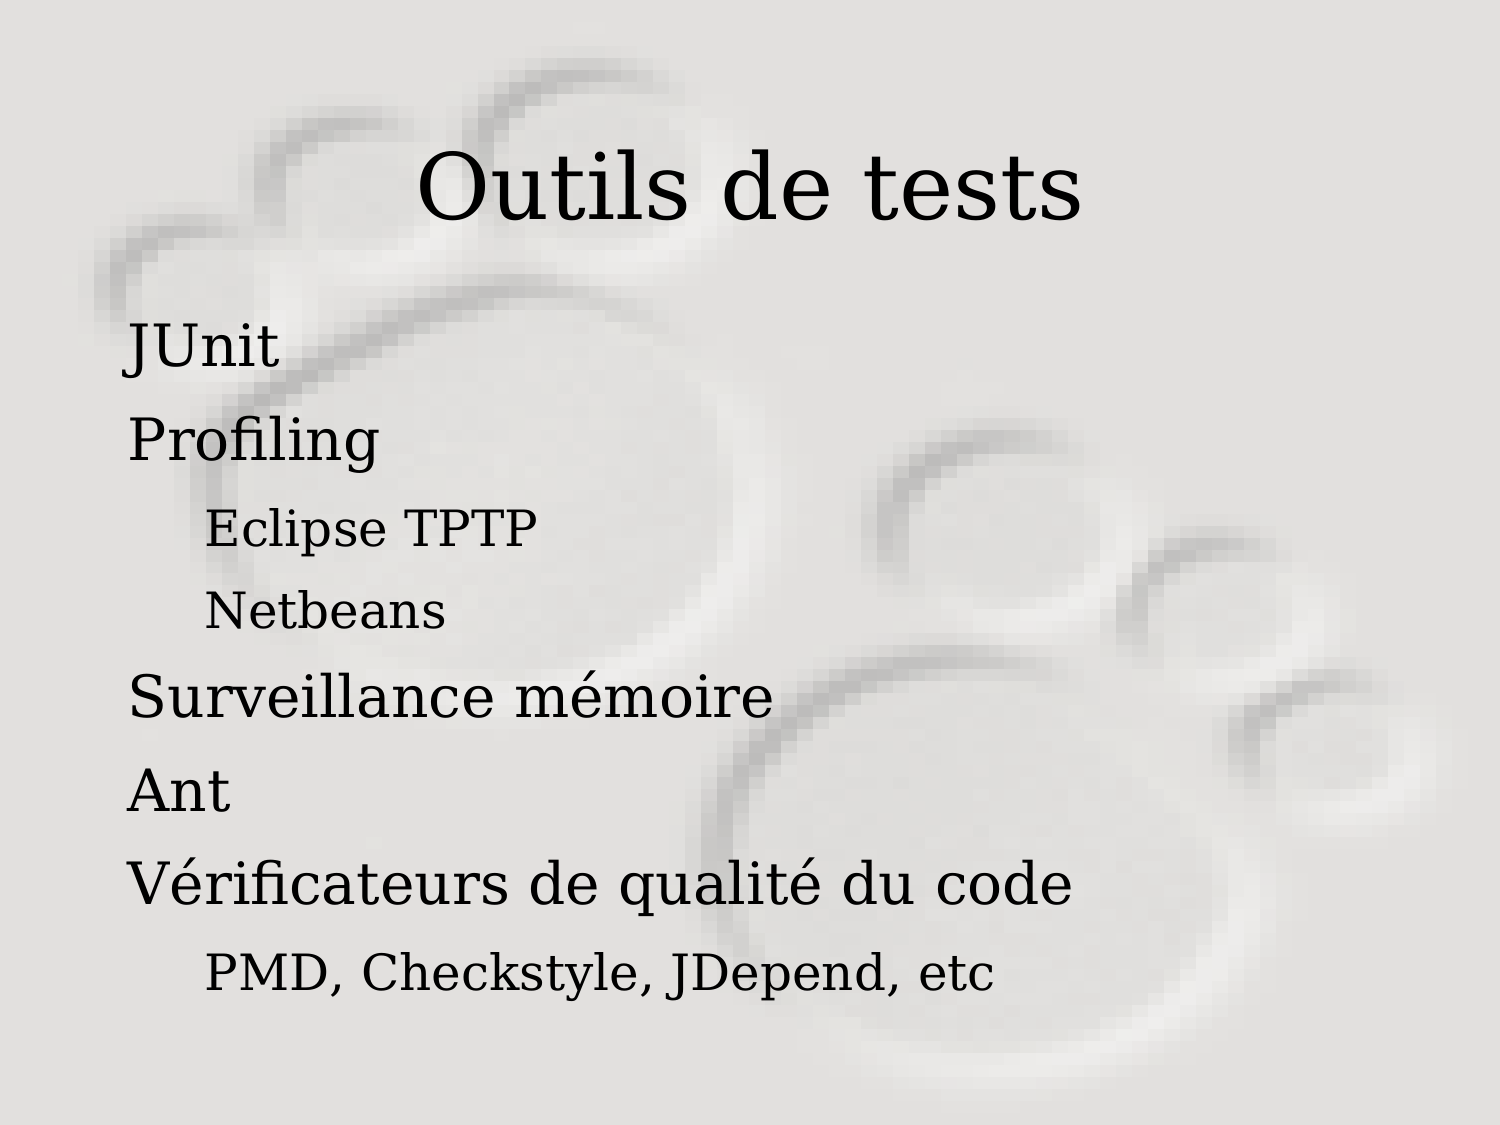

# Outils de tests
JUnit
Profiling
Eclipse TPTP
Netbeans
Surveillance mémoire
Ant
Vérificateurs de qualité du code
PMD, Checkstyle, JDepend, etc